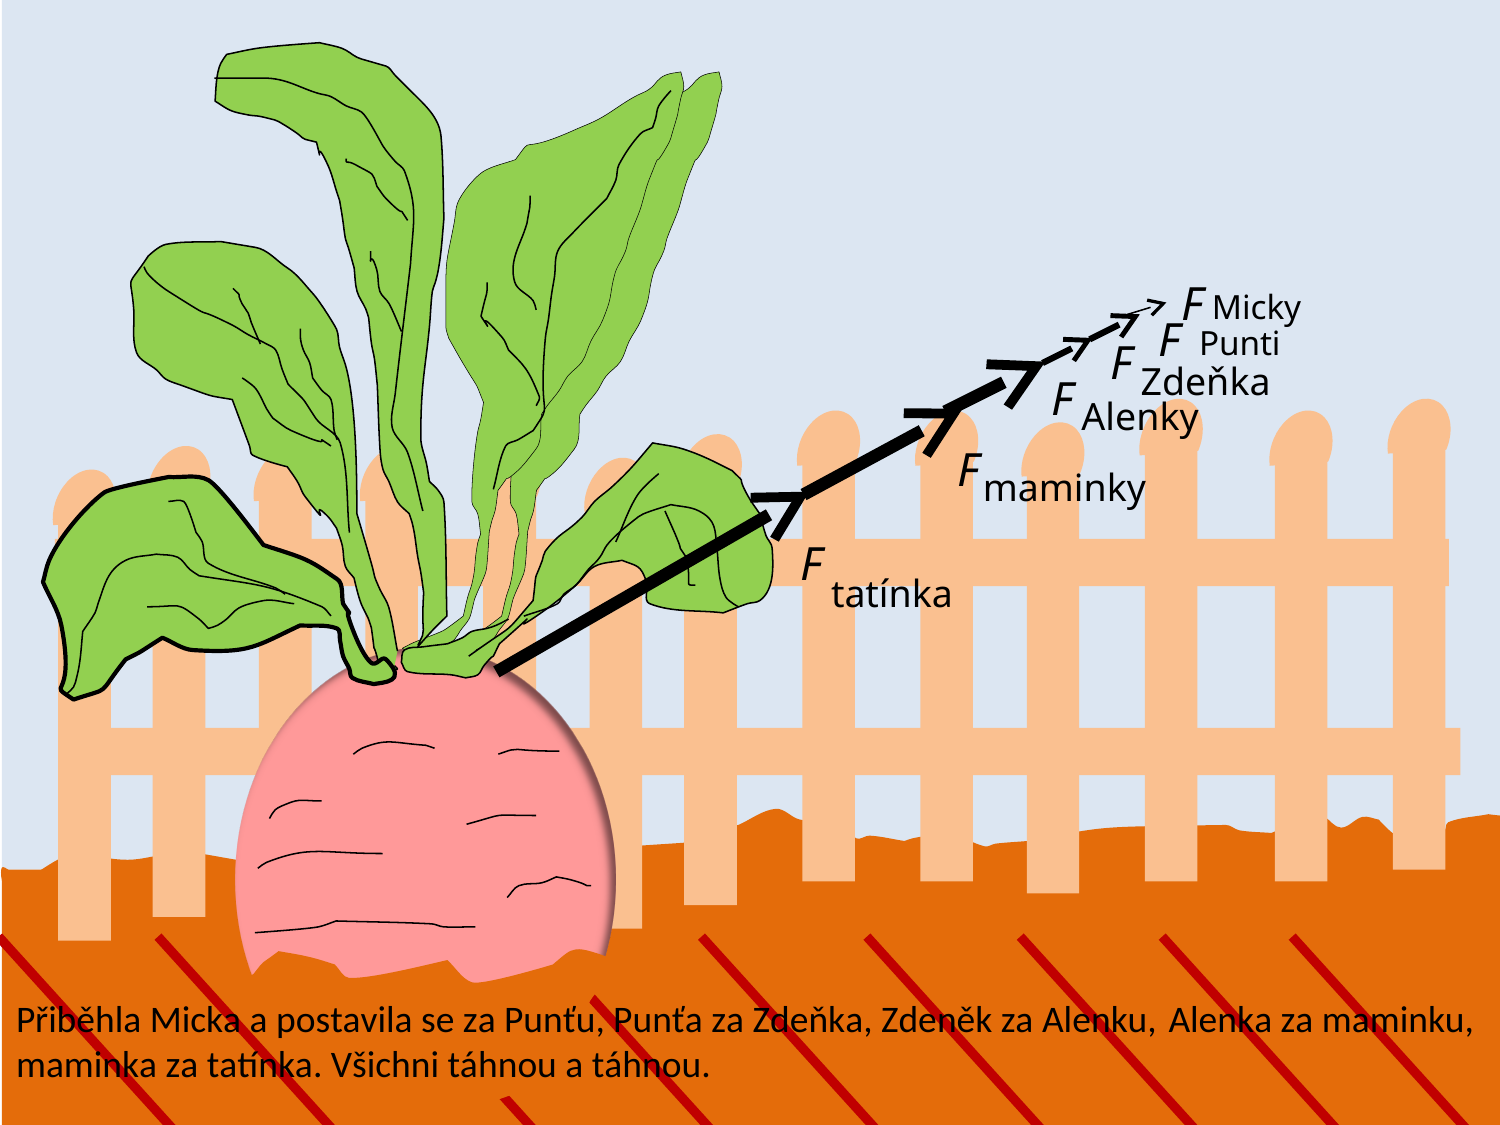

F
Micky
F
Punti
F
Zdeňka
F
Alenky
F
maminky
F
tatínka
Přiběhla Micka a postavila se za Punťu, Punťa za Zdeňka, Zdeněk za Alenku, Alenka za maminku,
maminka za tatínka. Všichni táhnou a táhnou.